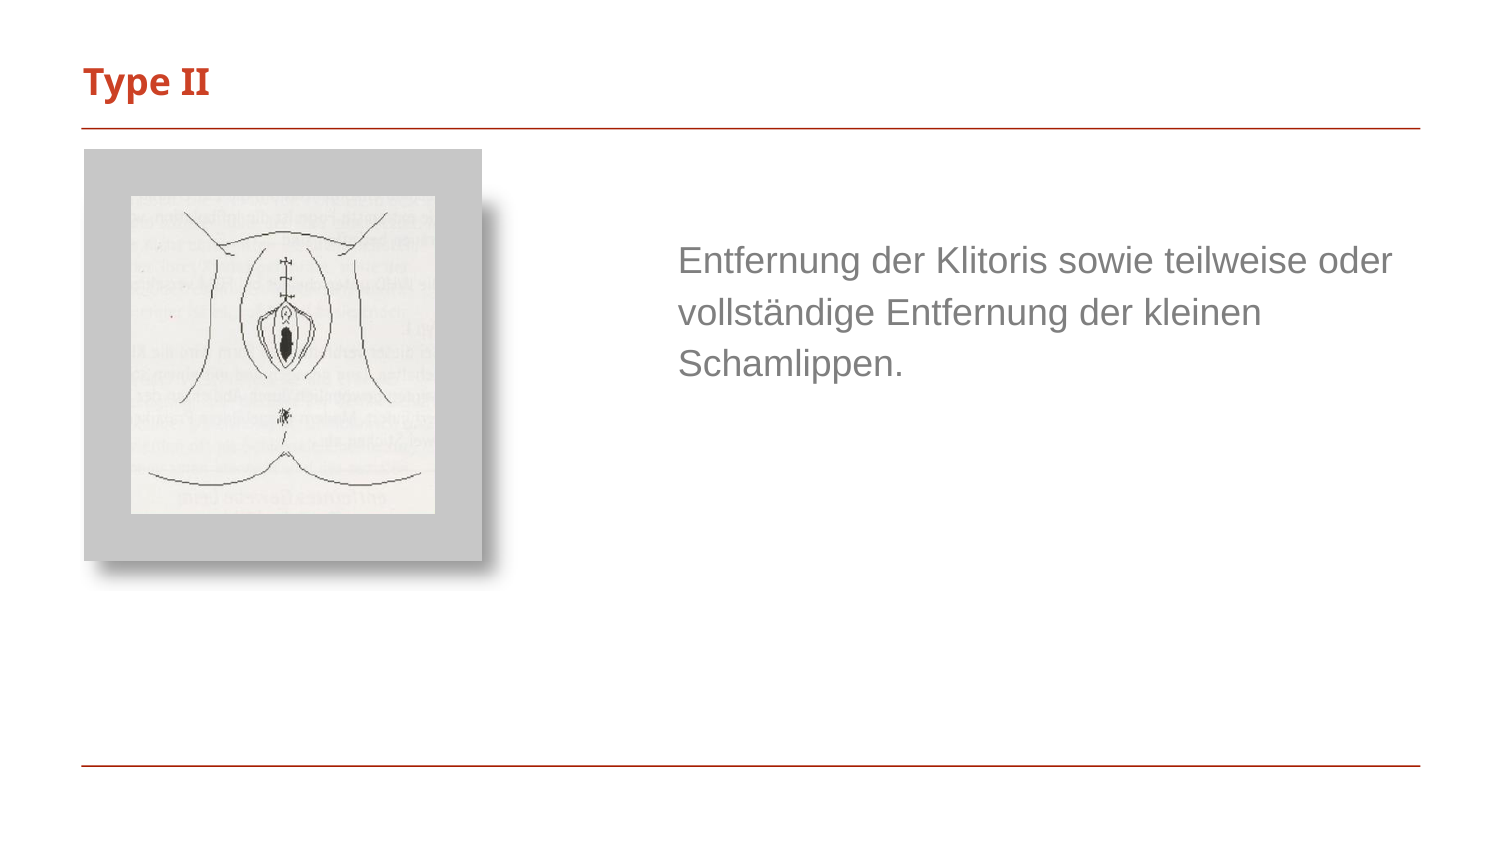

Type II
Entfernung der Klitoris sowie teilweise oder vollständige Entfernung der kleinen Schamlippen.